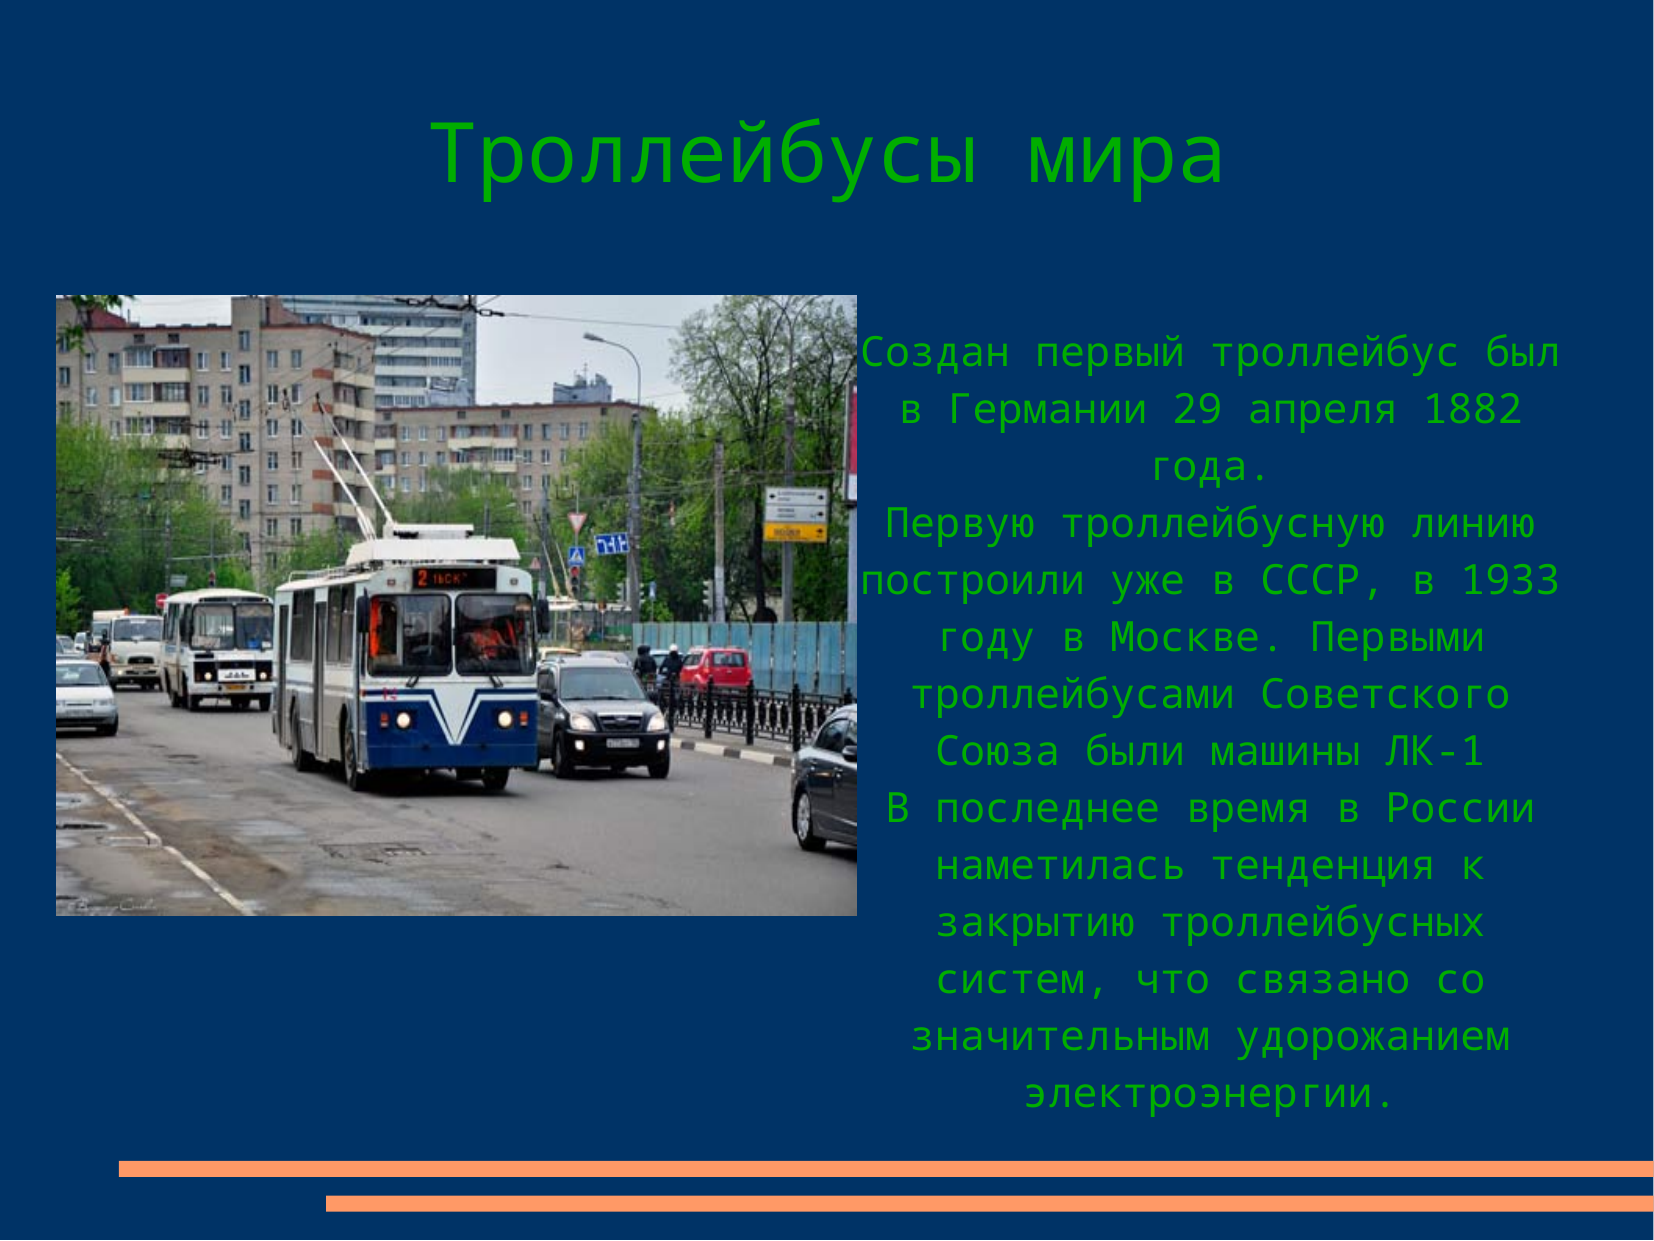

# Троллейбусы мира
Создан первый троллейбус был в Германии 29 апреля 1882 года.
Первую троллейбусную линию построили уже в СССР, в 1933 году в Москве. Первыми троллейбусами Советского Союза были машины ЛК-1
В последнее время в России наметилась тенденция к закрытию троллейбусных систем, что связано со значительным удорожанием электроэнергии.